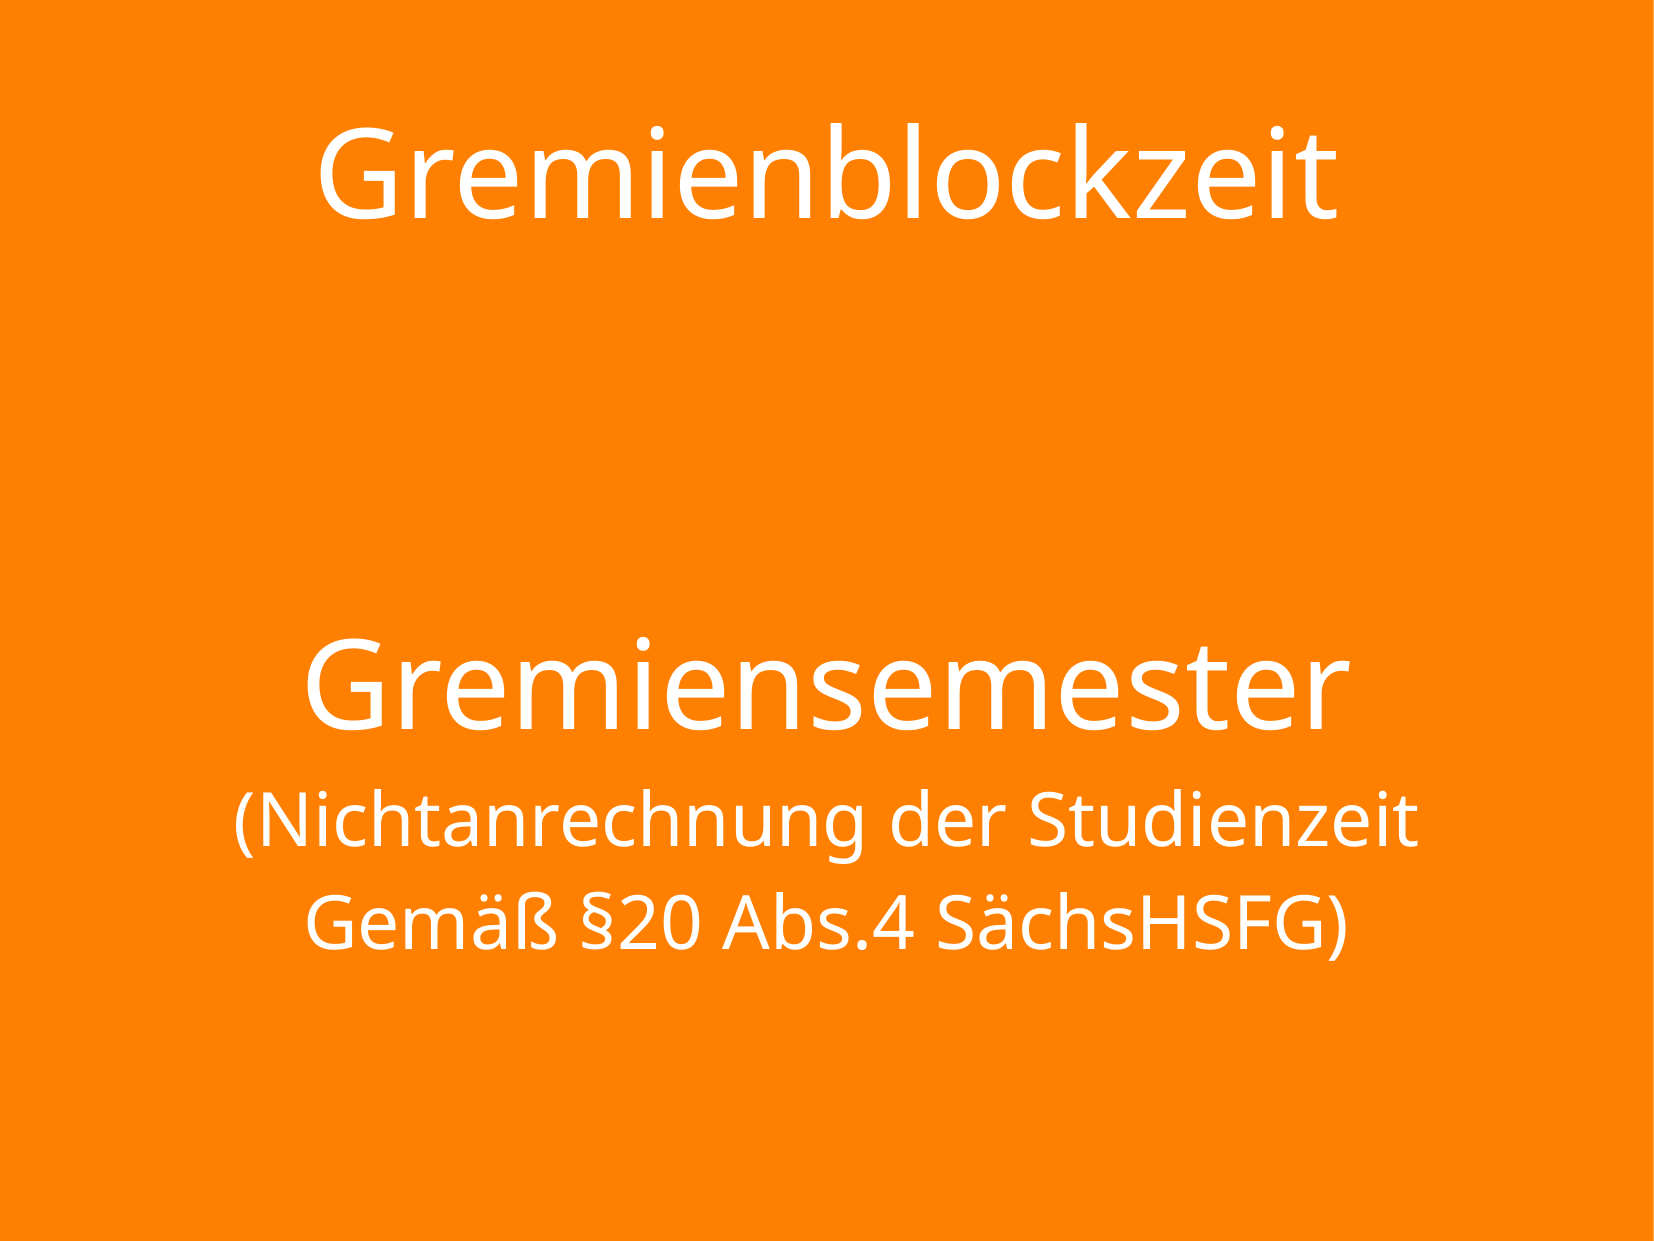

# Gremienblockzeit
Gremiensemester
(Nichtanrechnung der Studienzeit
Gemäß §20 Abs.4 SächsHSFG)